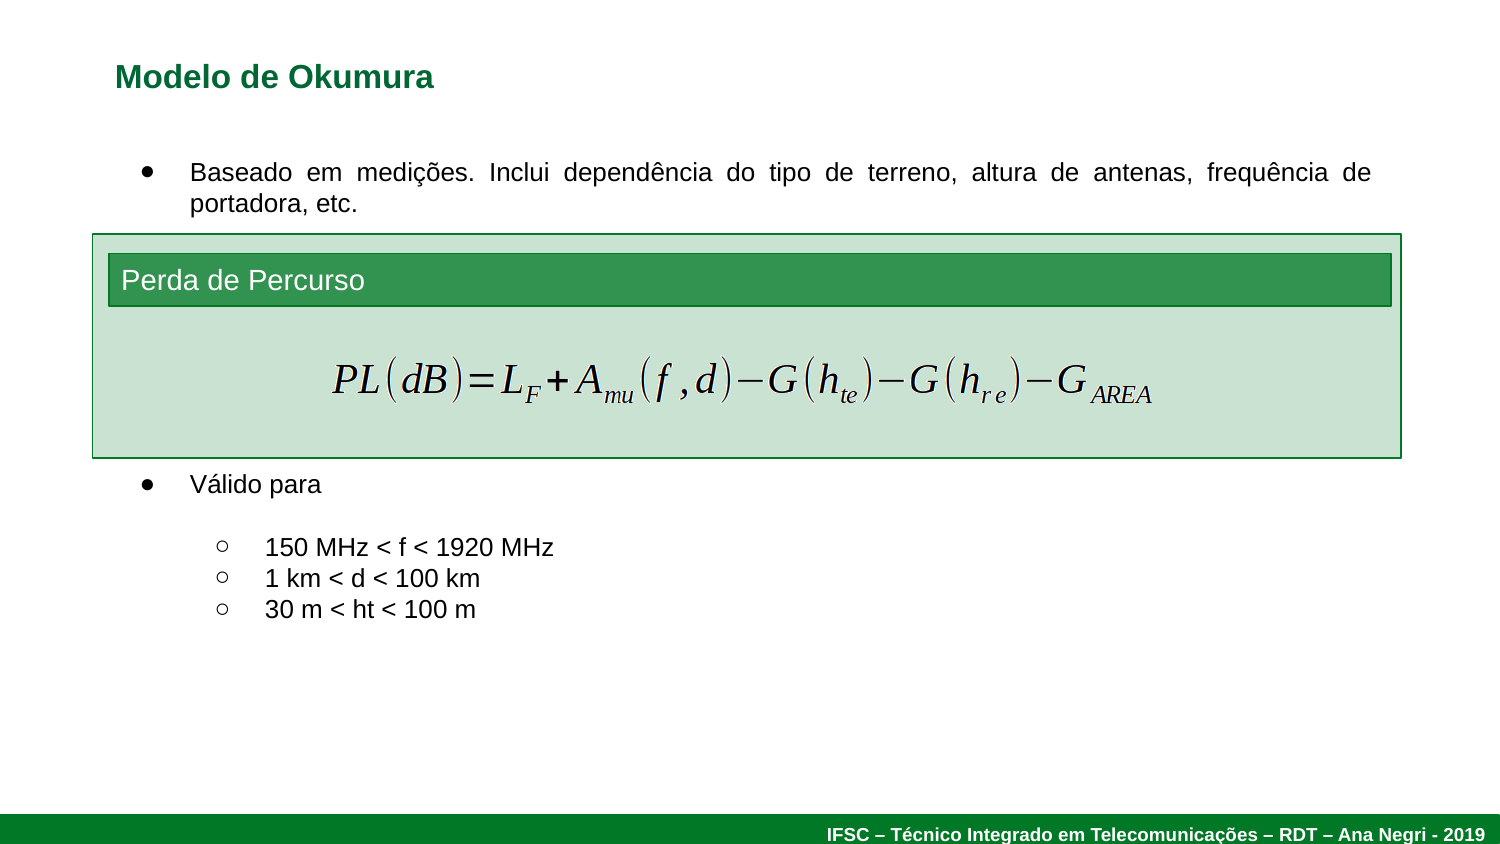

Modelo de Okumura
Baseado em medições. Inclui dependência do tipo de terreno, altura de antenas, frequência de portadora, etc.
Válido para
150 MHz < f < 1920 MHz
1 km < d < 100 km
30 m < ht < 100 m
Perda de Percurso
IFSC – Técnico Integrado em Telecomunicações – RDT – Ana Negri - 2019